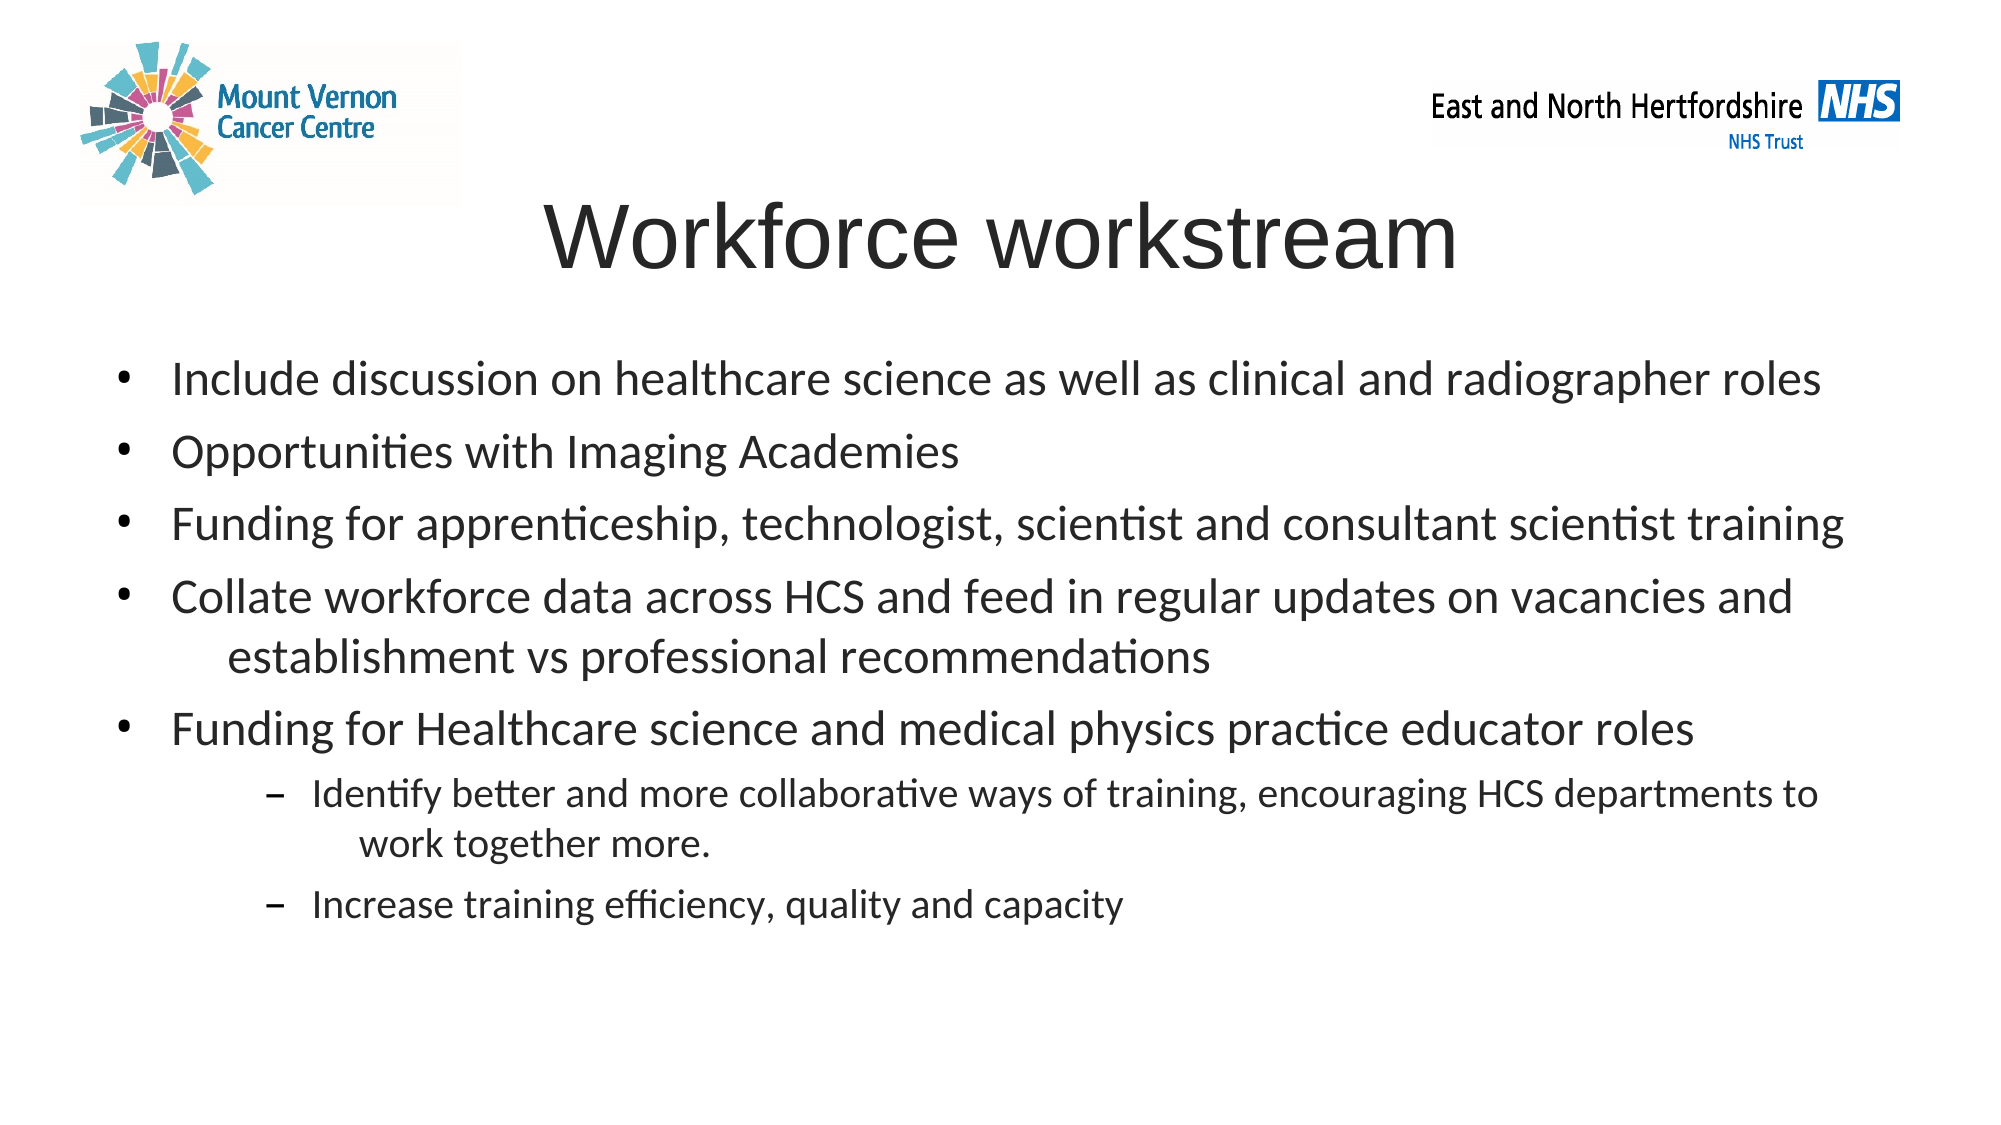

# Workforce workstream
Include discussion on healthcare science as well as clinical and radiographer roles
Opportunities with Imaging Academies
Funding for apprenticeship, technologist, scientist and consultant scientist training
Collate workforce data across HCS and feed in regular updates on vacancies and establishment vs professional recommendations
Funding for Healthcare science and medical physics practice educator roles
Identify better and more collaborative ways of training, encouraging HCS departments to work together more.
Increase training efficiency, quality and capacity